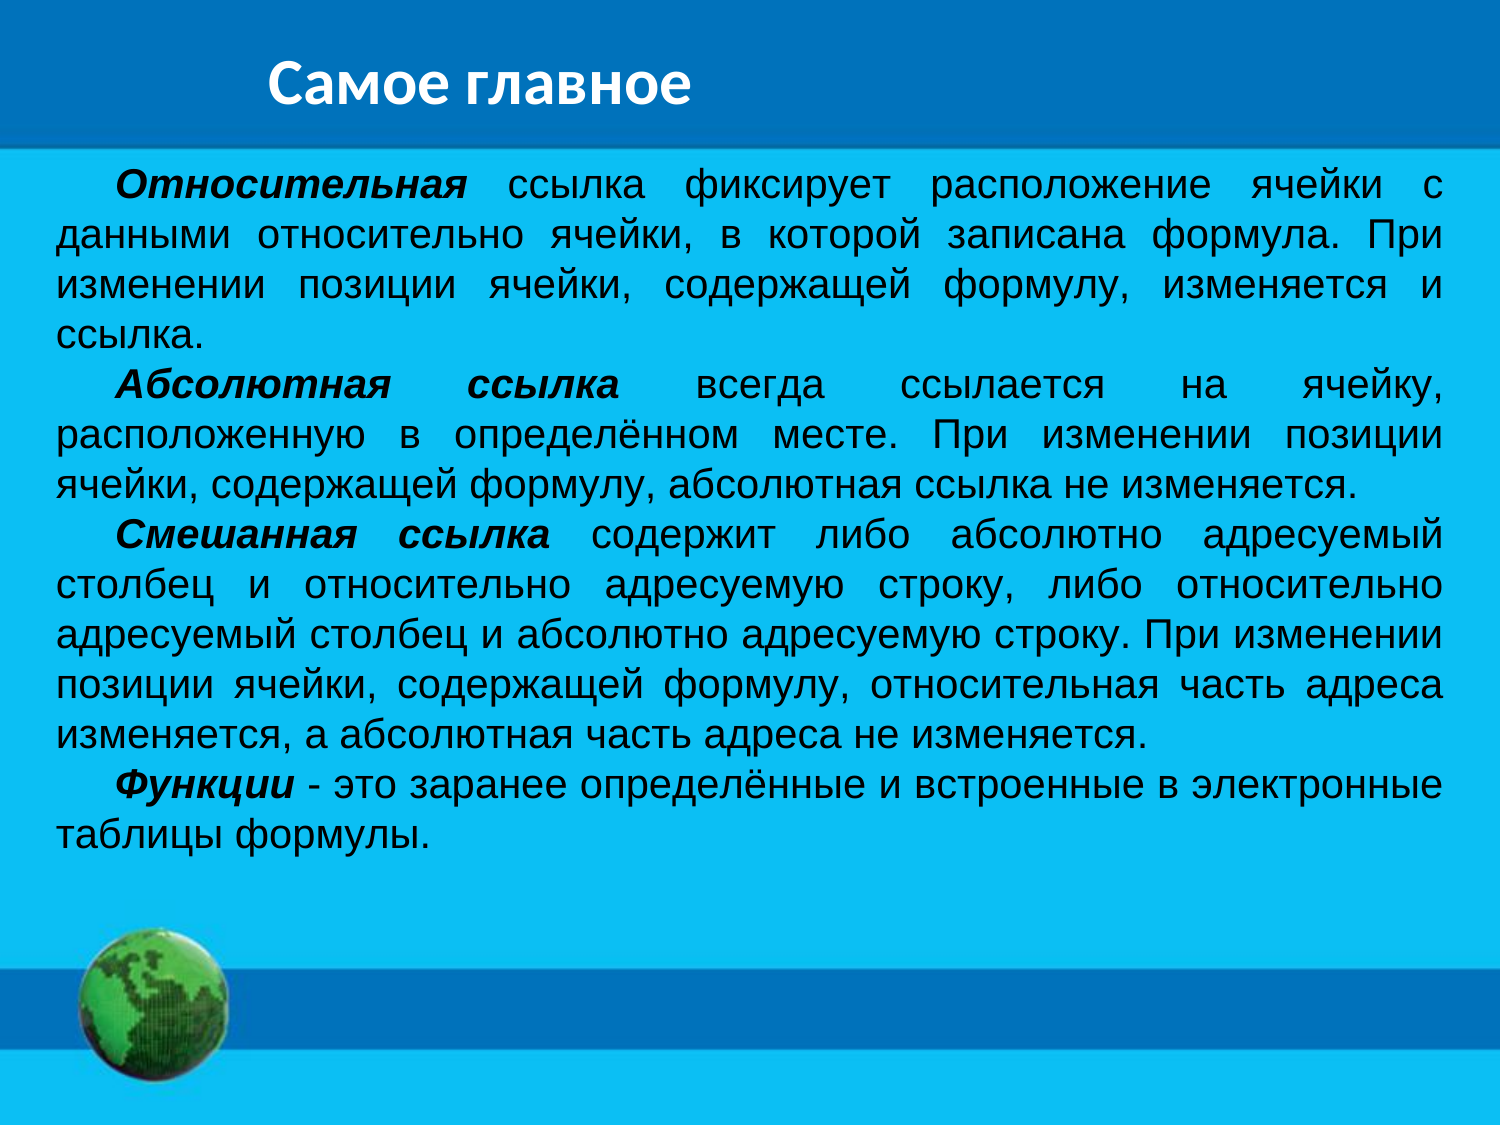

Самое главное
Относительная ссылка фиксирует расположение ячейки с данными относительно ячейки, в которой записана формула. При изменении позиции ячейки, содержащей формулу, изменяется и ссылка.
Абсолютная ссылка всегда ссылается на ячейку, расположенную в определённом месте. При изменении позиции ячейки, содержащей формулу, абсолютная ссылка не изменяется.
Смешанная ссылка содержит либо абсолютно адресуемый столбец и относительно адресуемую строку, либо относительно адресуемый столбец и абсолютно адресуемую строку. При изменении позиции ячейки, содержащей формулу, относительная часть адреса изменяется, а абсолютная часть адреса не изменяется.
Функции - это заранее определённые и встроенные в электронные таблицы формулы.